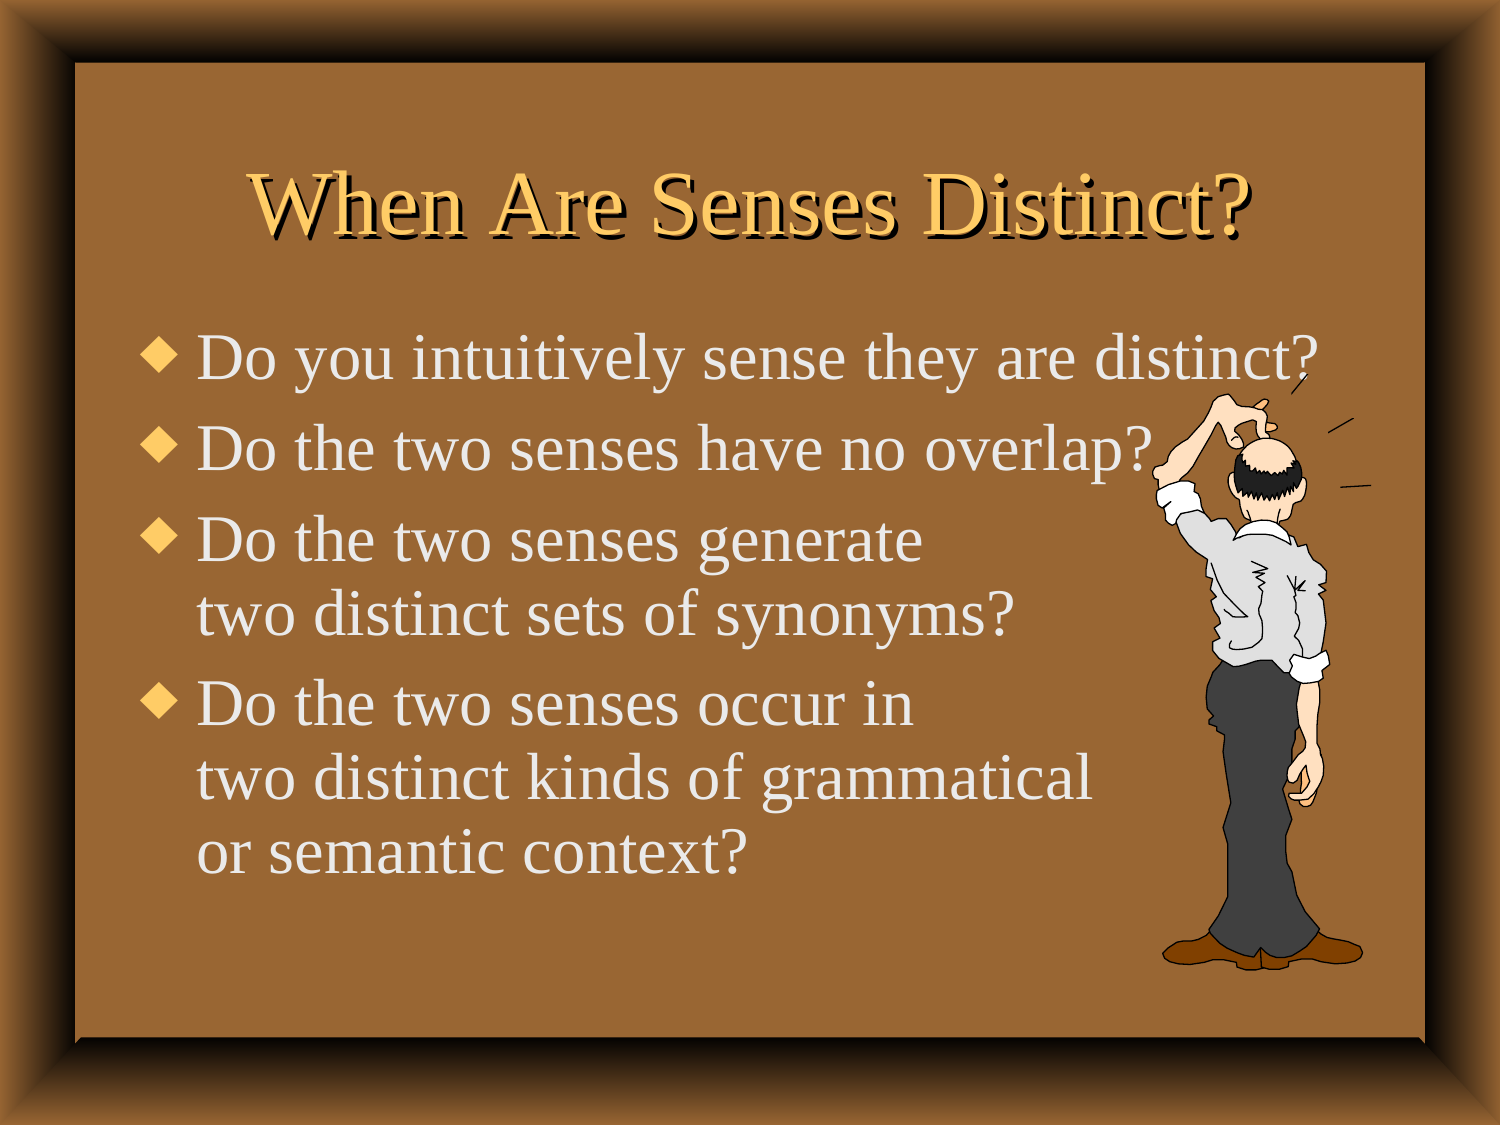

# When Are Senses Distinct?
Do you intuitively sense they are distinct?
Do the two senses have no overlap?
Do the two senses generate
two distinct sets of synonyms?
Do the two senses occur in
two distinct kinds of grammatical
or semantic context?